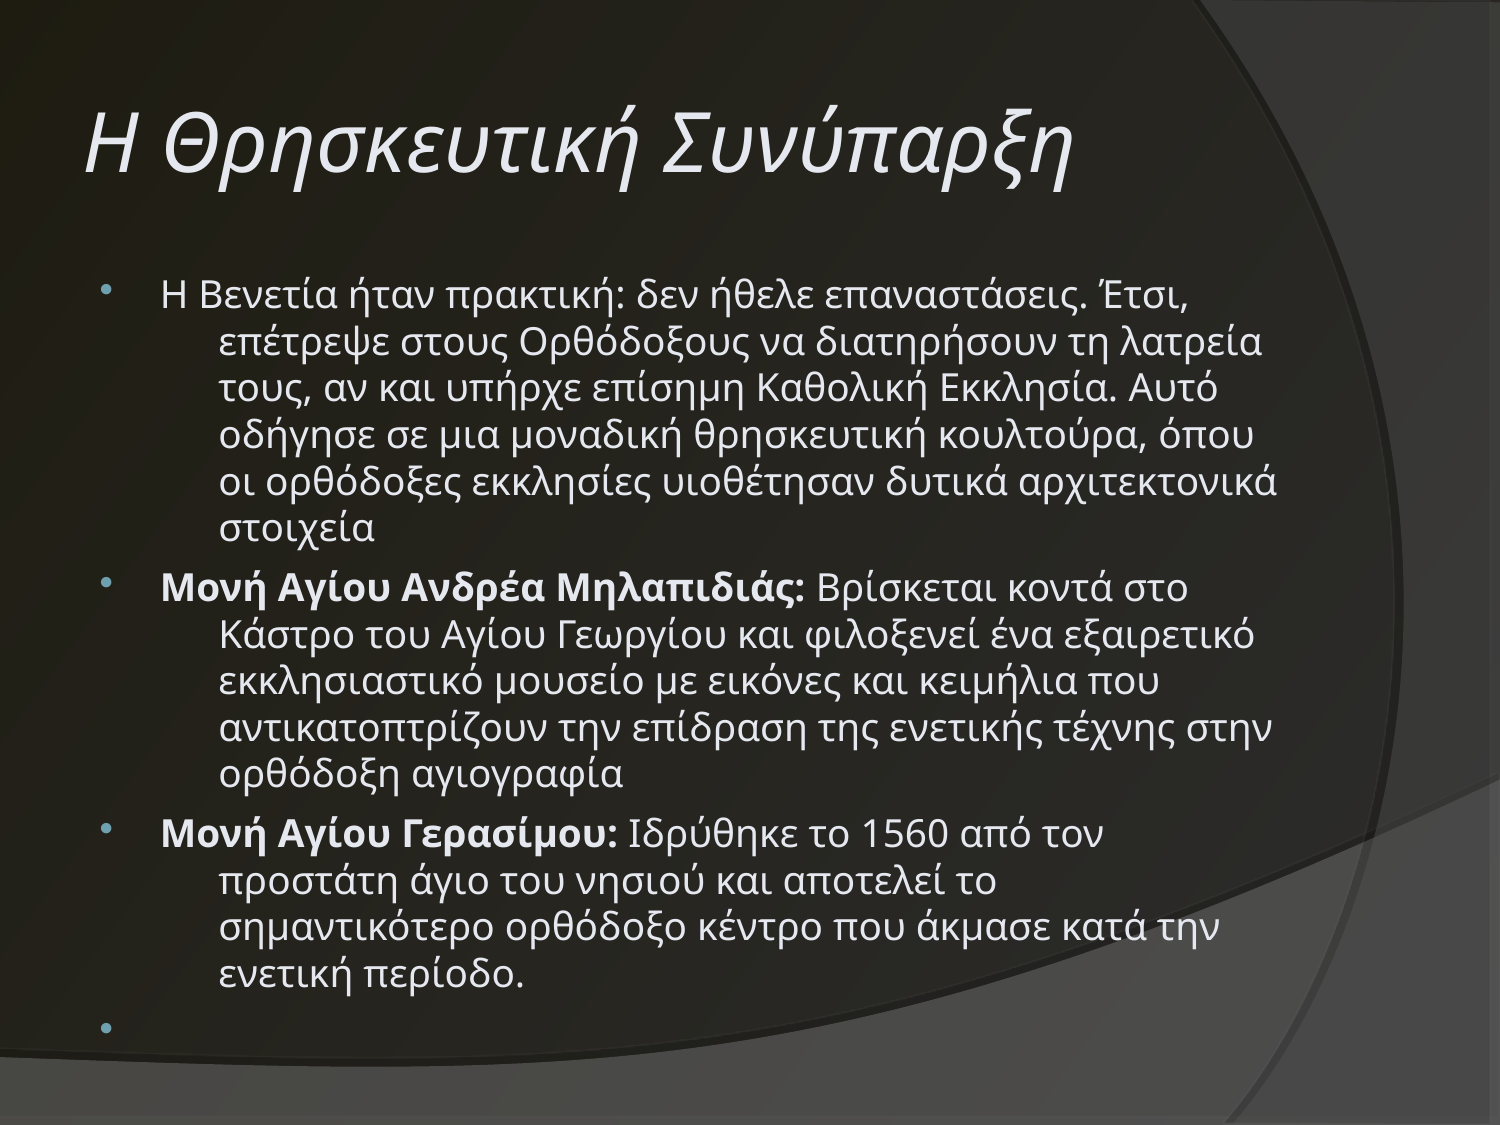

# Η Θρησκευτική Συνύπαρξη
Η Βενετία ήταν πρακτική: δεν ήθελε επαναστάσεις. Έτσι, επέτρεψε στους Ορθόδοξους να διατηρήσουν τη λατρεία τους, αν και υπήρχε επίσημη Καθολική Εκκλησία. Αυτό οδήγησε σε μια μοναδική θρησκευτική κουλτούρα, όπου οι ορθόδοξες εκκλησίες υιοθέτησαν δυτικά αρχιτεκτονικά στοιχεία
Μονή Αγίου Ανδρέα Μηλαπιδιάς: Βρίσκεται κοντά στο Κάστρο του Αγίου Γεωργίου και φιλοξενεί ένα εξαιρετικό εκκλησιαστικό μουσείο με εικόνες και κειμήλια που αντικατοπτρίζουν την επίδραση της ενετικής τέχνης στην ορθόδοξη αγιογραφία
Μονή Αγίου Γερασίμου: Ιδρύθηκε το 1560 από τον προστάτη άγιο του νησιού και αποτελεί το σημαντικότερο ορθόδοξο κέντρο που άκμασε κατά την ενετική περίοδο.